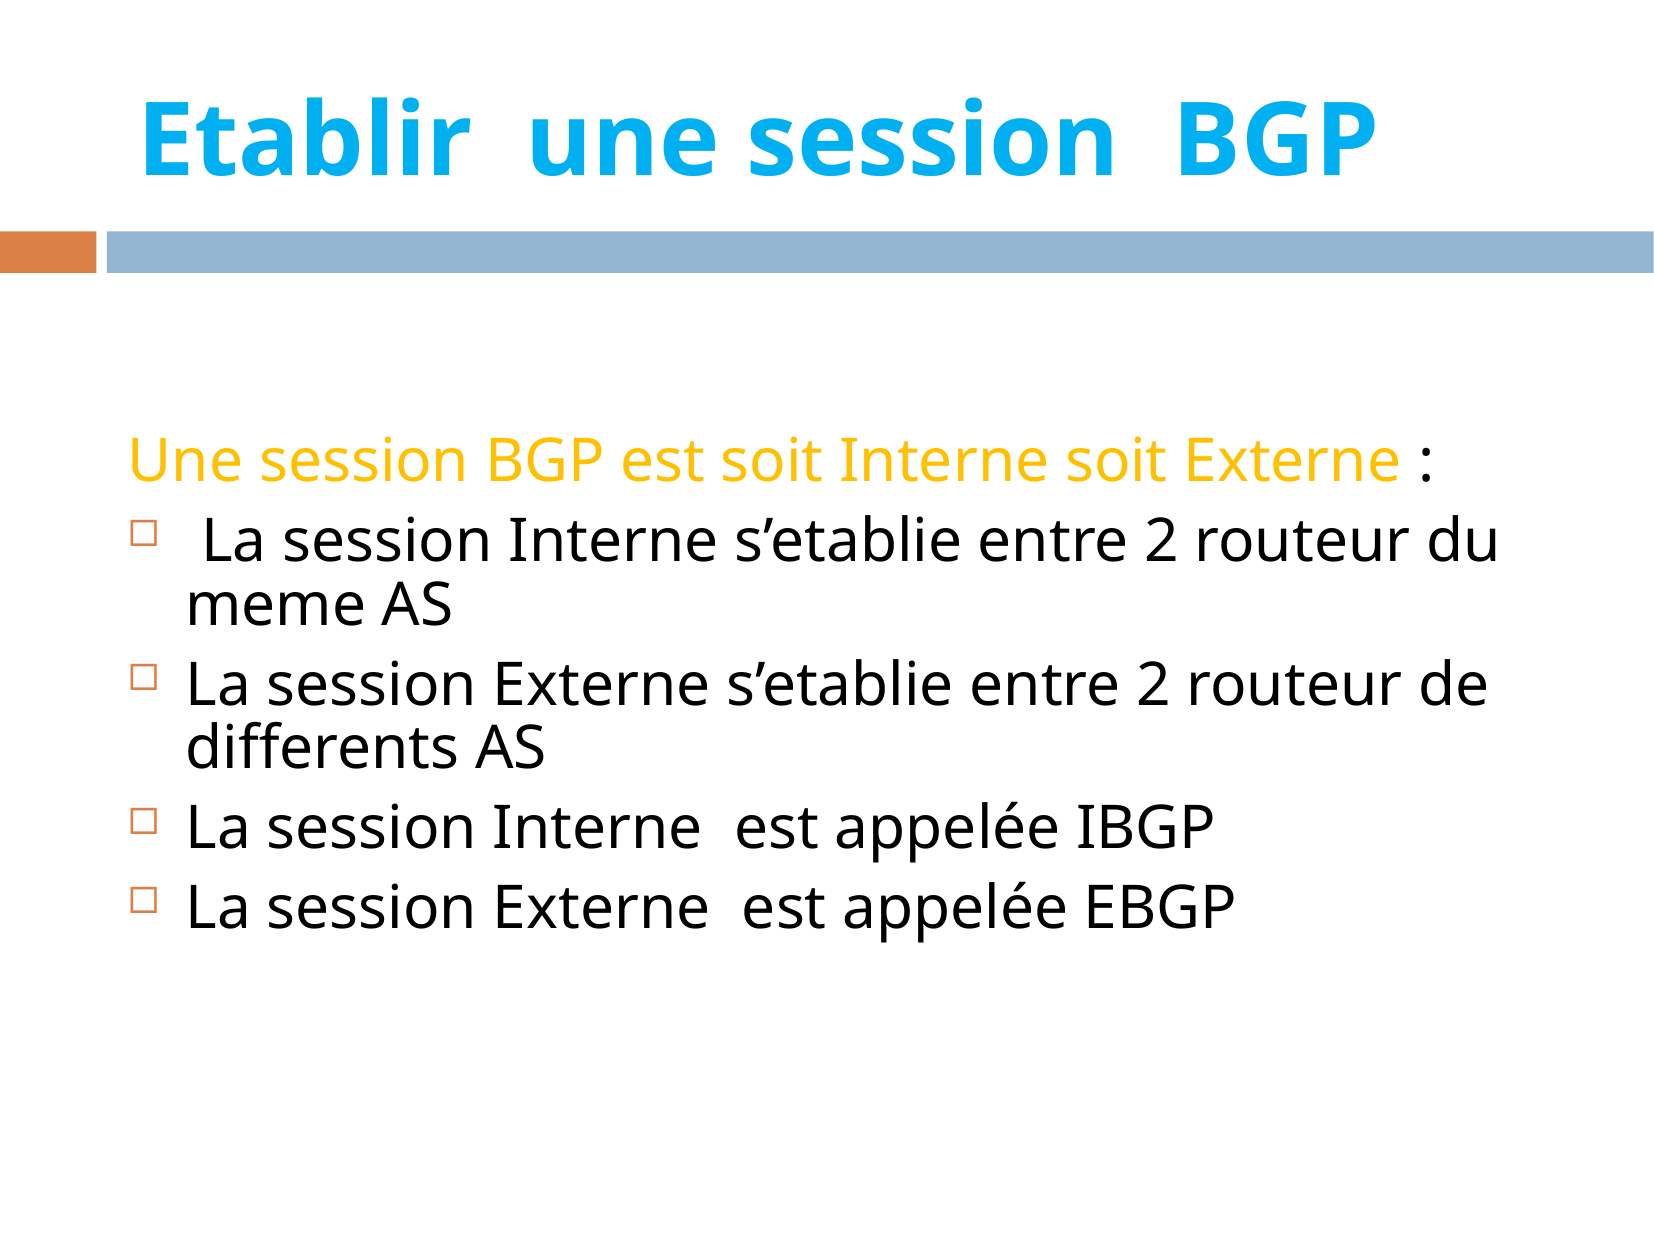

# Etablir une session BGP
Une session BGP est soit Interne soit Externe :
 La session Interne s’etablie entre 2 routeur du meme AS
La session Externe s’etablie entre 2 routeur de differents AS
La session Interne est appelée IBGP
La session Externe est appelée EBGP